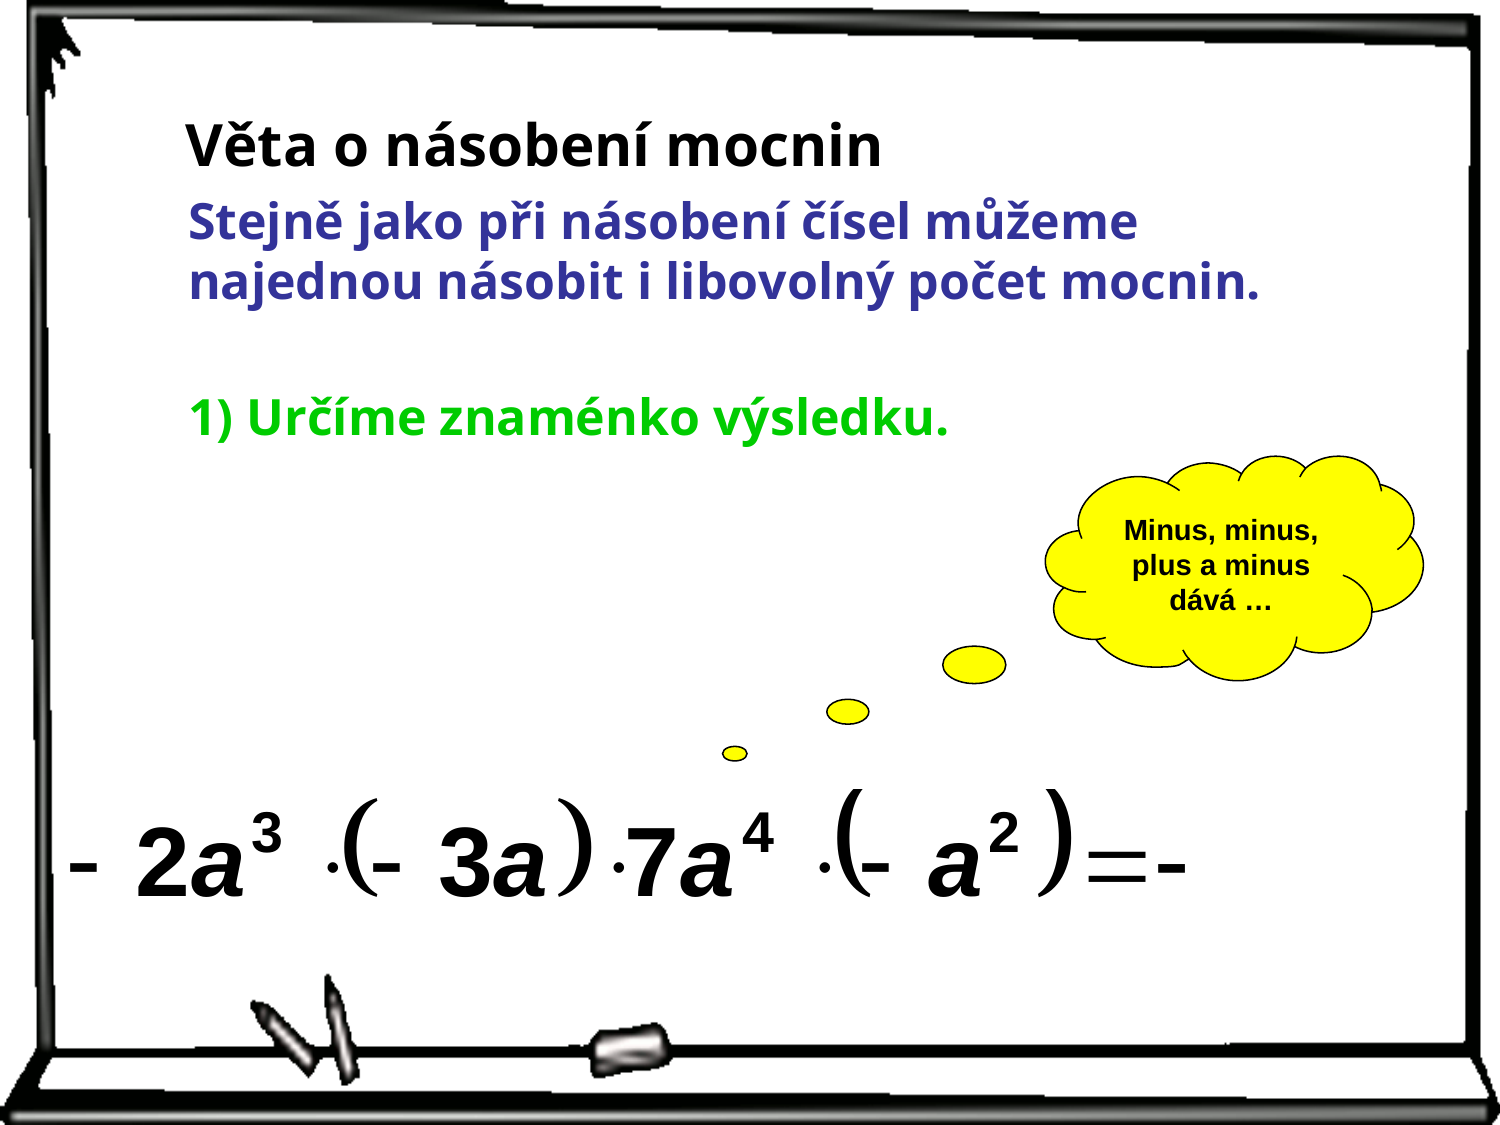

Věta o násobení mocnin
Stejně jako při násobení čísel můžeme najednou násobit i libovolný počet mocnin.
1) Určíme znaménko výsledku.
Minus, minus, plus a minus dává …